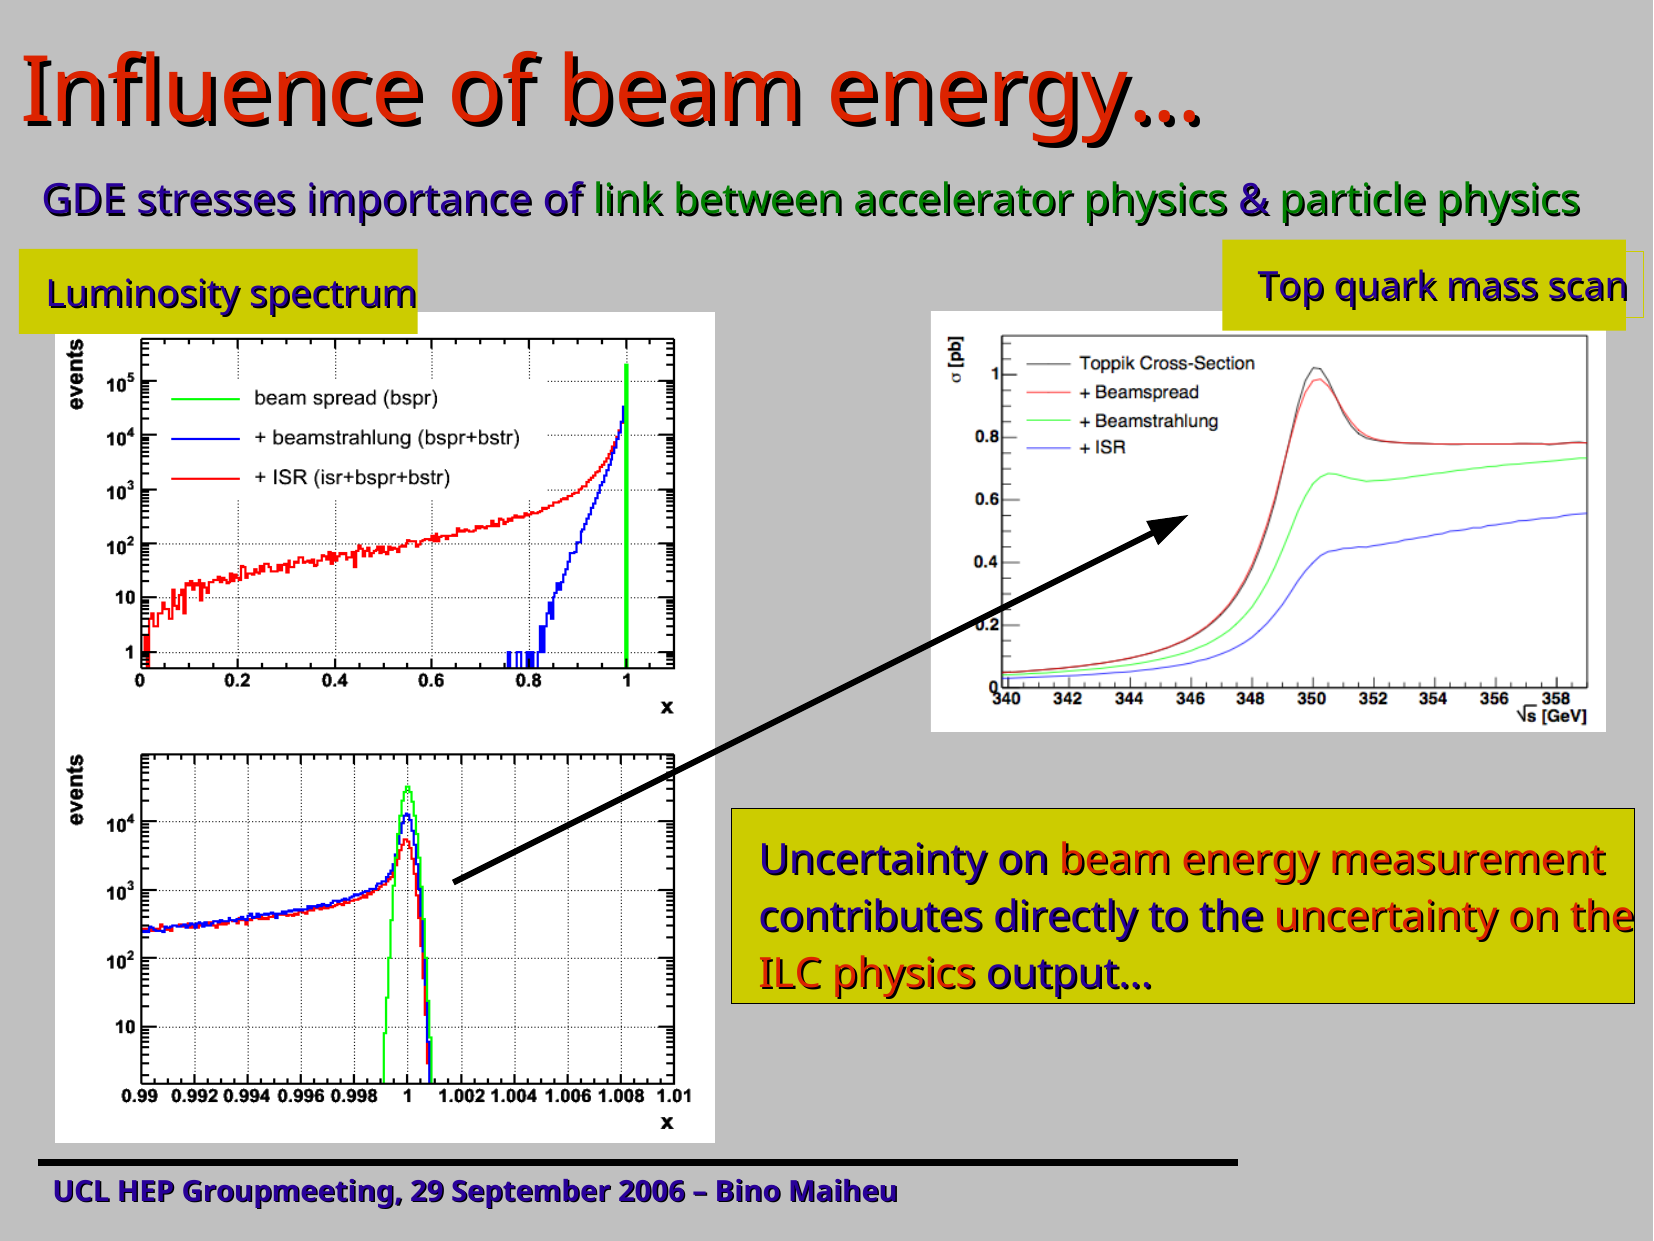

# Influence of beam energy...
GDE stresses importance of link between accelerator physics & particle physics
Top quark mass scan
Luminosity spectrum
Uncertainty on beam energy measurement
contributes directly to the uncertainty on the
ILC physics output...
UCL HEP Groupmeeting, 29 September 2006 – Bino Maiheu
Importance of top quark ... (see ambleside talks)
Easy, fil/stew's plots... luminosity spectrum... etc..
Monte Carlo.. Teubner.. put filimon in spotlight